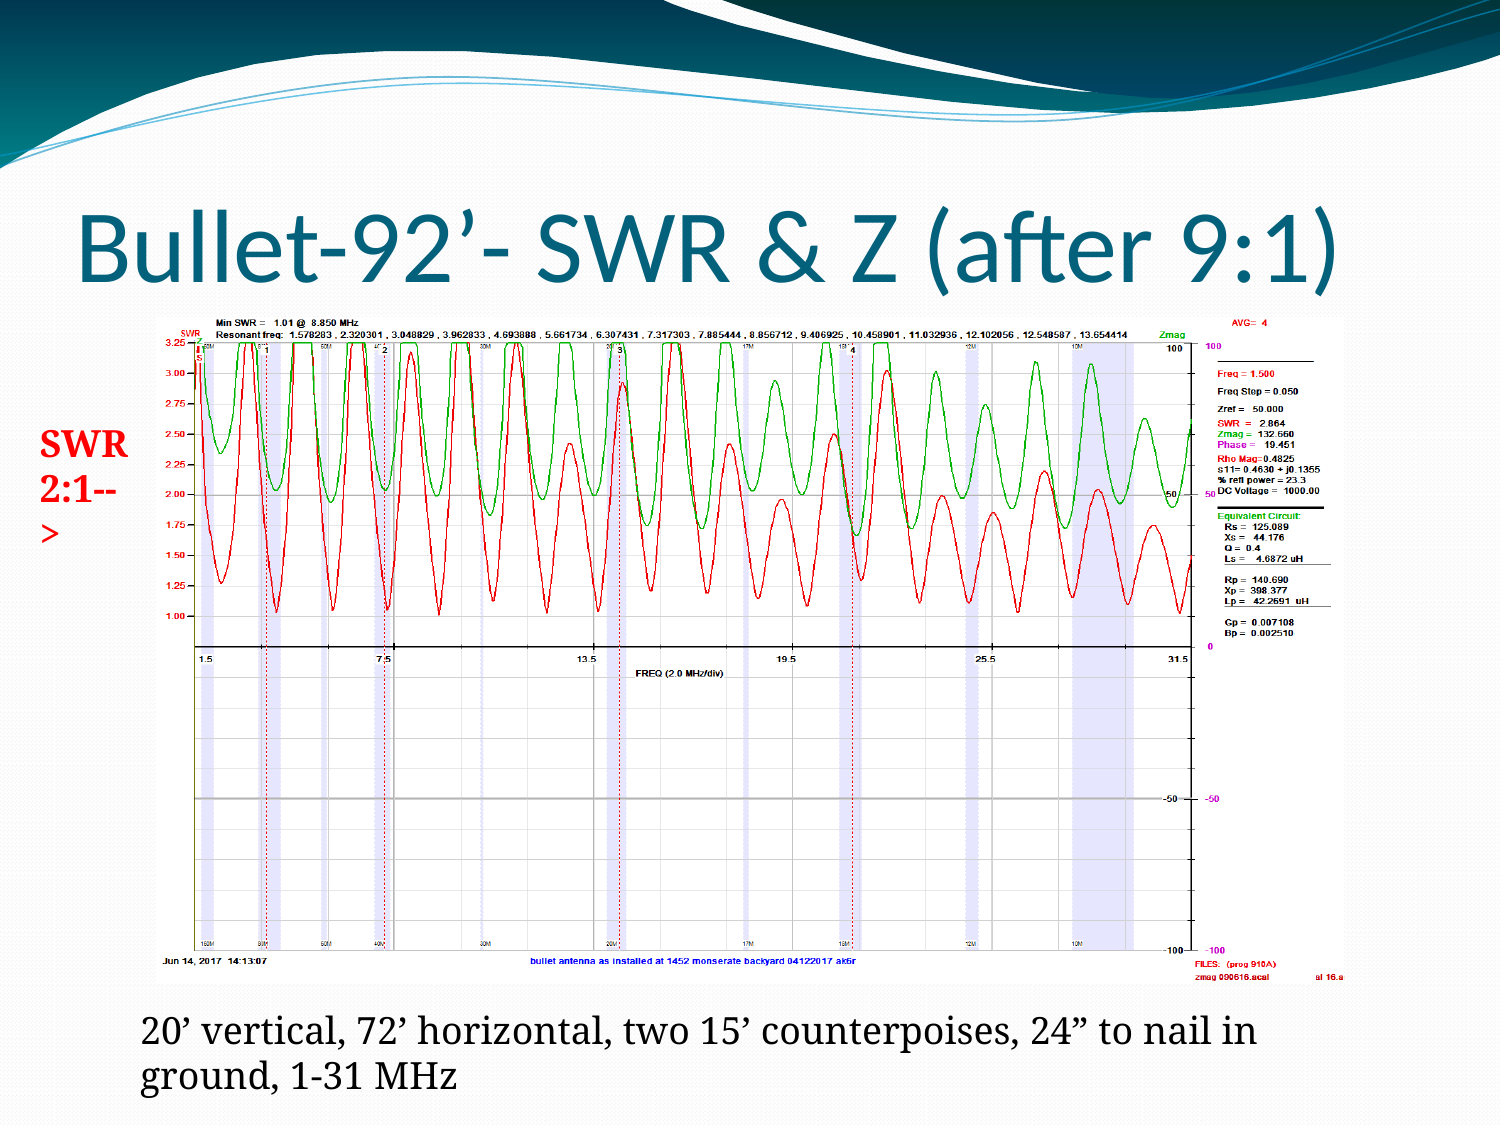

# Bullet-92’- SWR & Z (after 9:1)
SWR 2:1-->
20’ vertical, 72’ horizontal, two 15’ counterpoises, 24” to nail in ground, 1-31 MHz